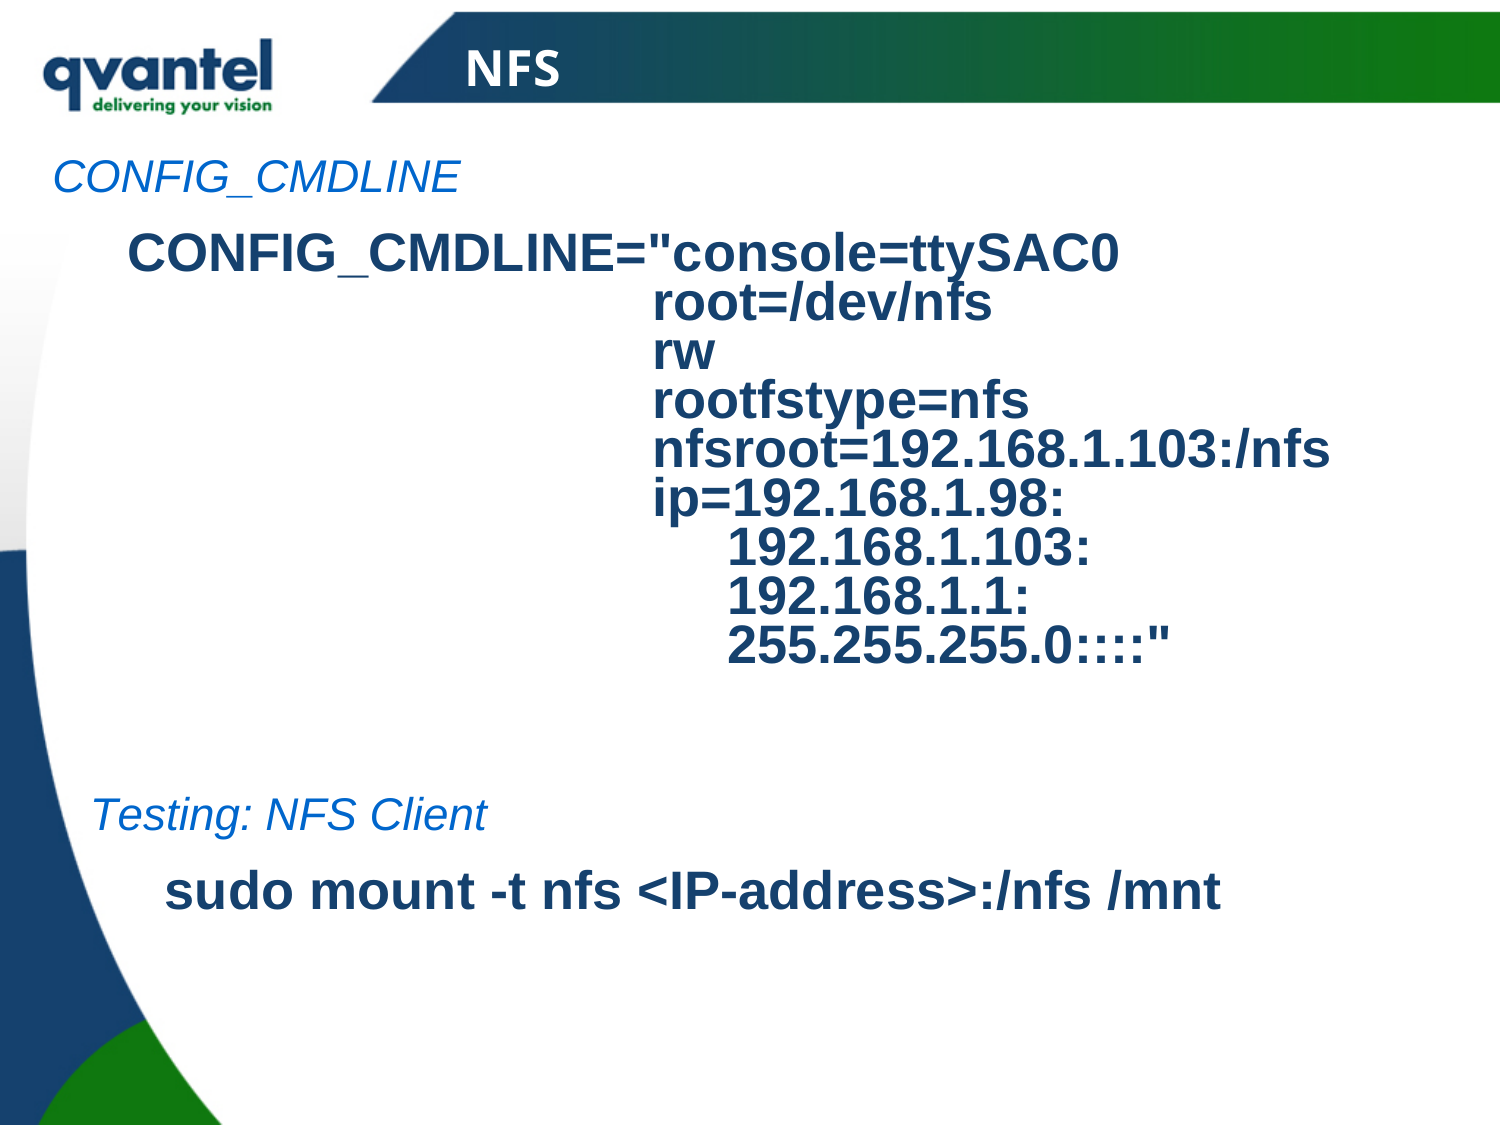

# NFS
CONFIG_CMDLINE
CONFIG_CMDLINE="console=ttySAC0
							root=/dev/nfs
							rw
							rootfstype=nfs
							nfsroot=192.168.1.103:/nfs 							ip=192.168.1.98:
								192.168.1.103:
								192.168.1.1:
								255.255.255.0::::"
Testing: NFS Client
sudo mount -t nfs <IP-address>:/nfs /mnt
© 2007 Qvantel Oy - http://www.qvantel.com